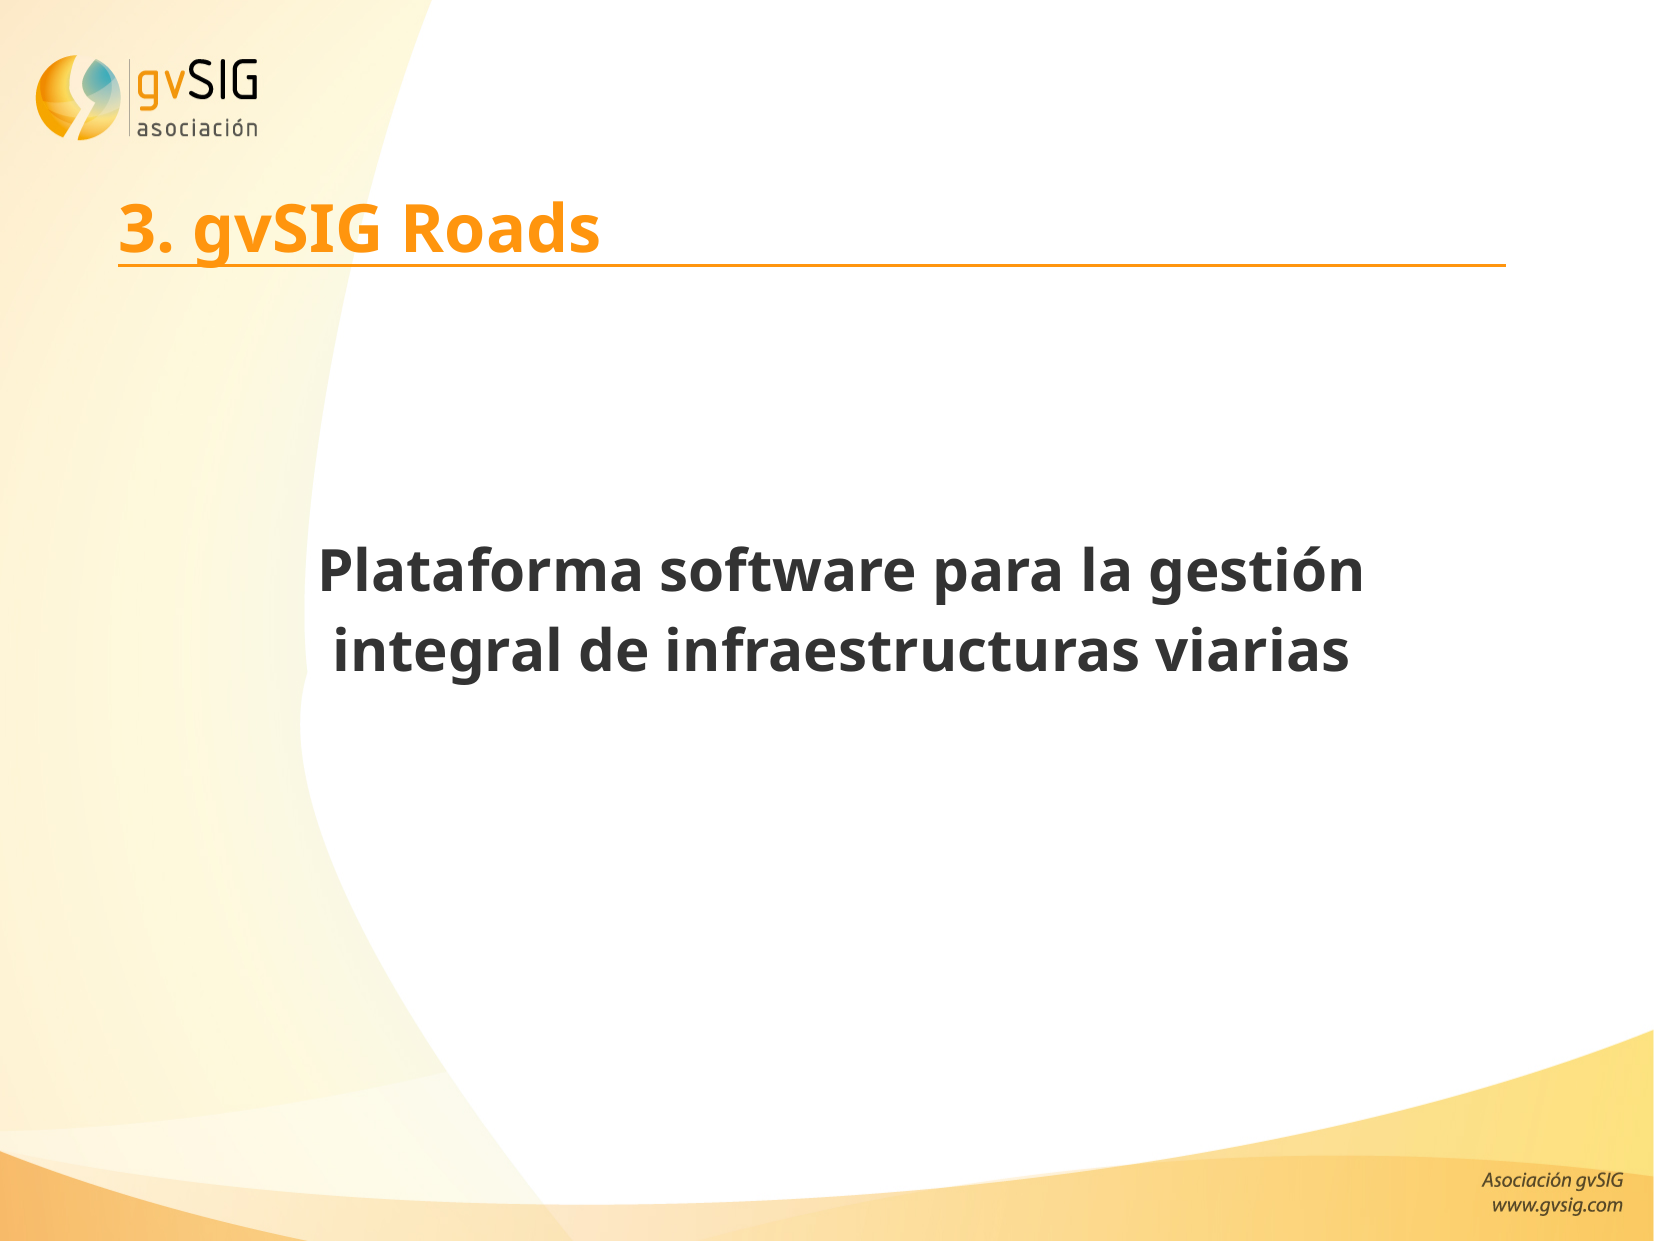

# 3. gvSIG Roads
Plataforma software para la gestión integral de infraestructuras viarias